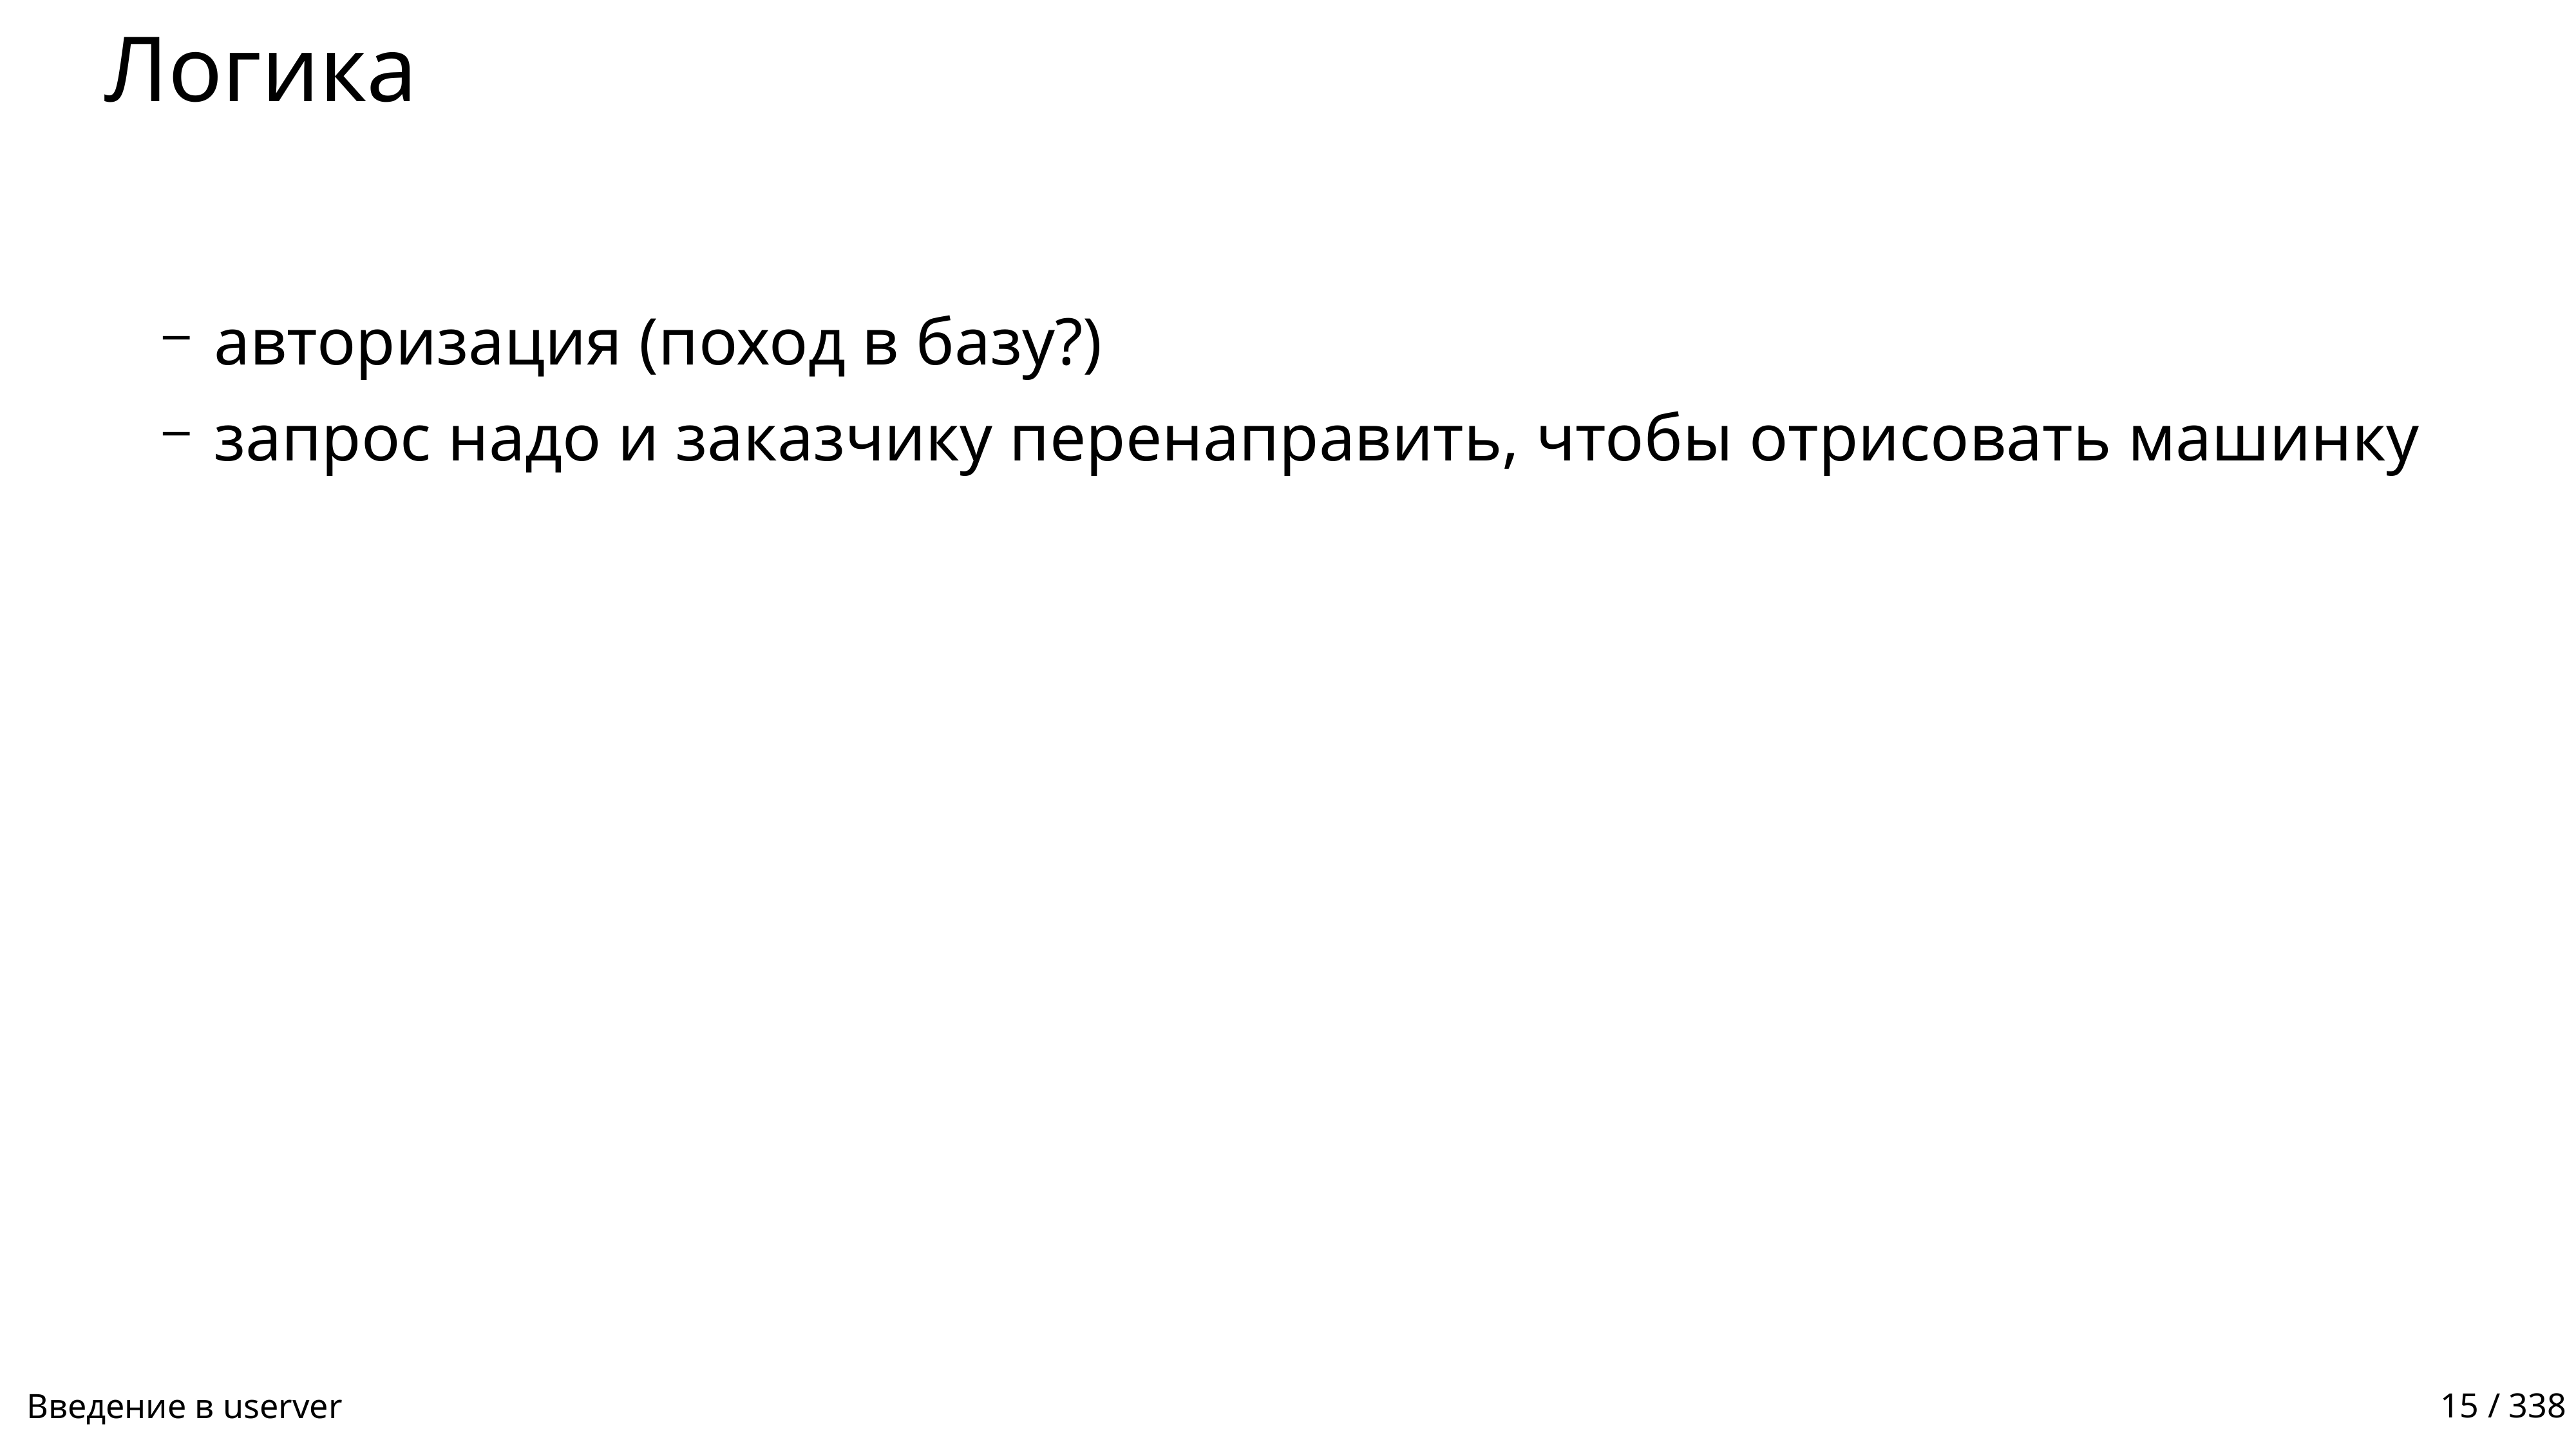

Логика
# авторизация (поход в базу?)
 запрос надо и заказчику перенаправить, чтобы отрисовать машинку
Введение в userver